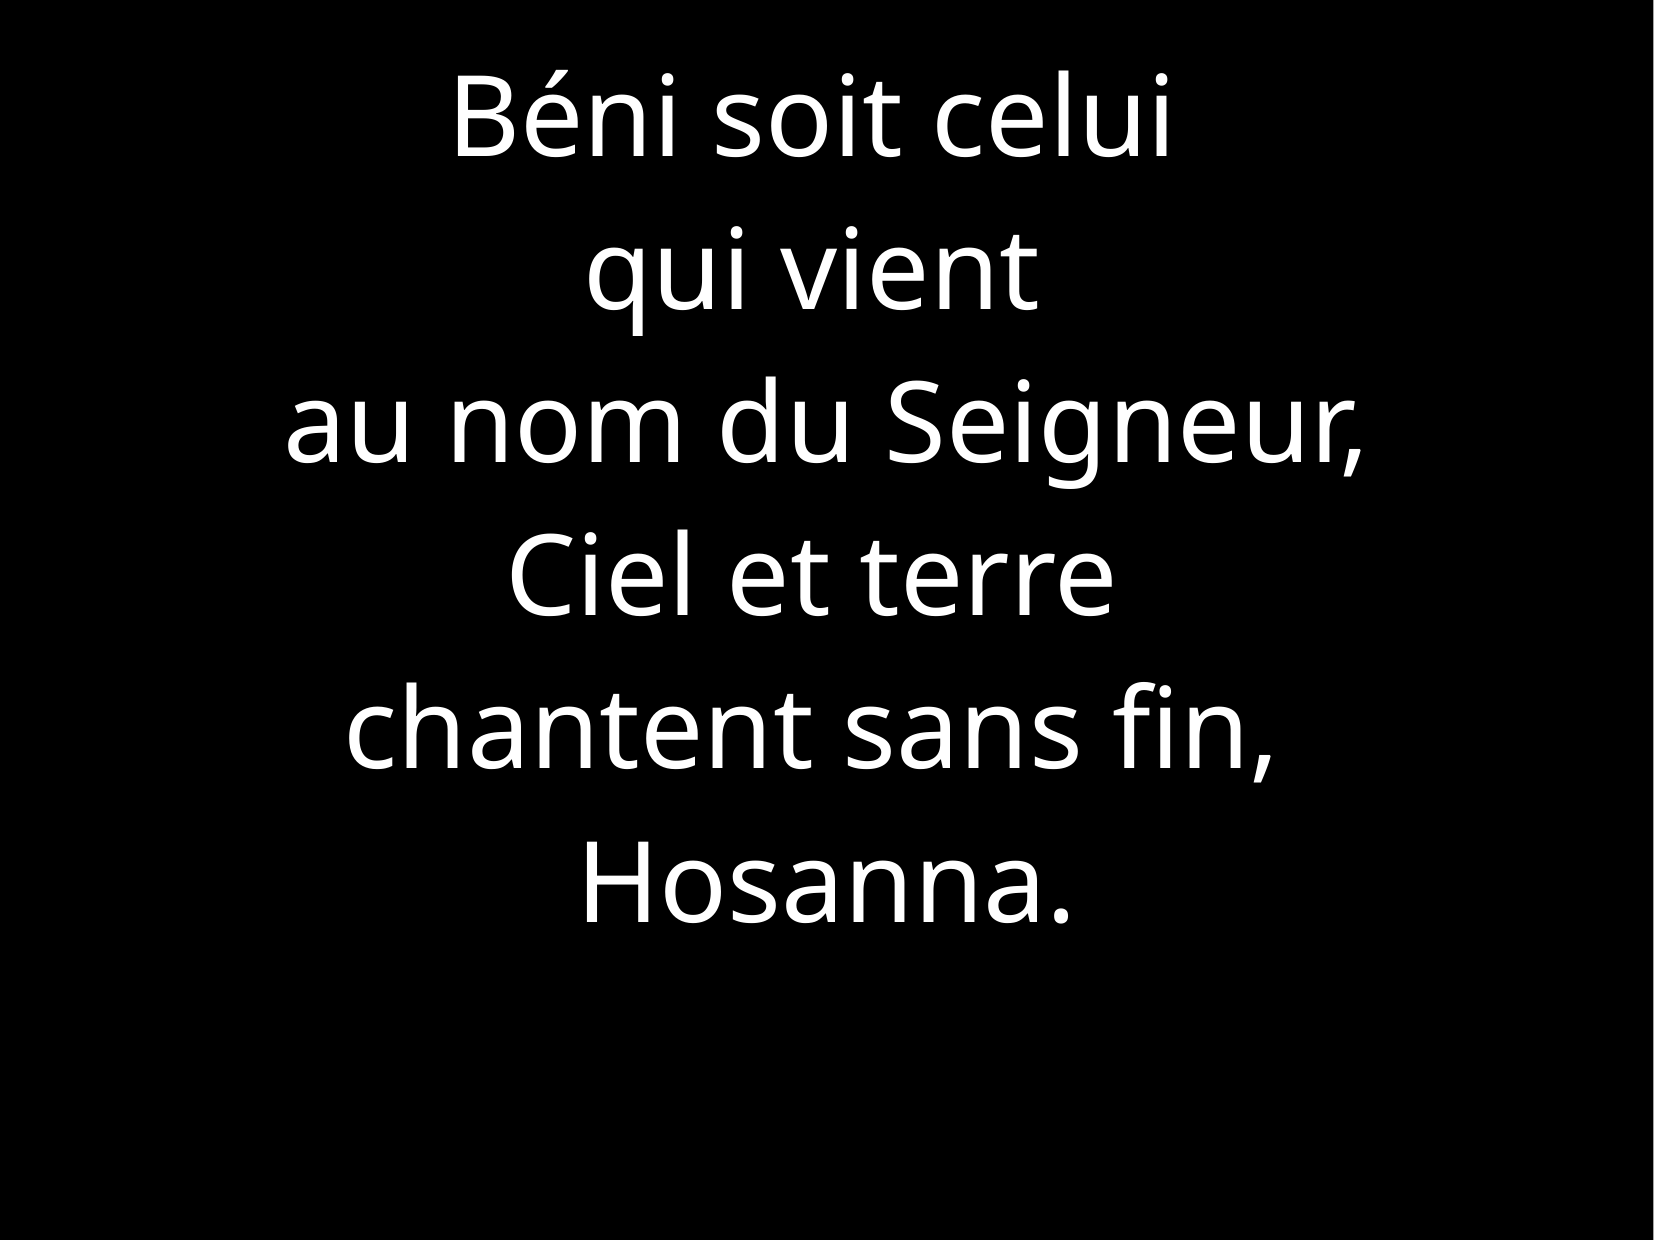

# Béni soit celui
qui vient
au nom du Seigneur,
Ciel et terre
chantent sans fin,
Hosanna.